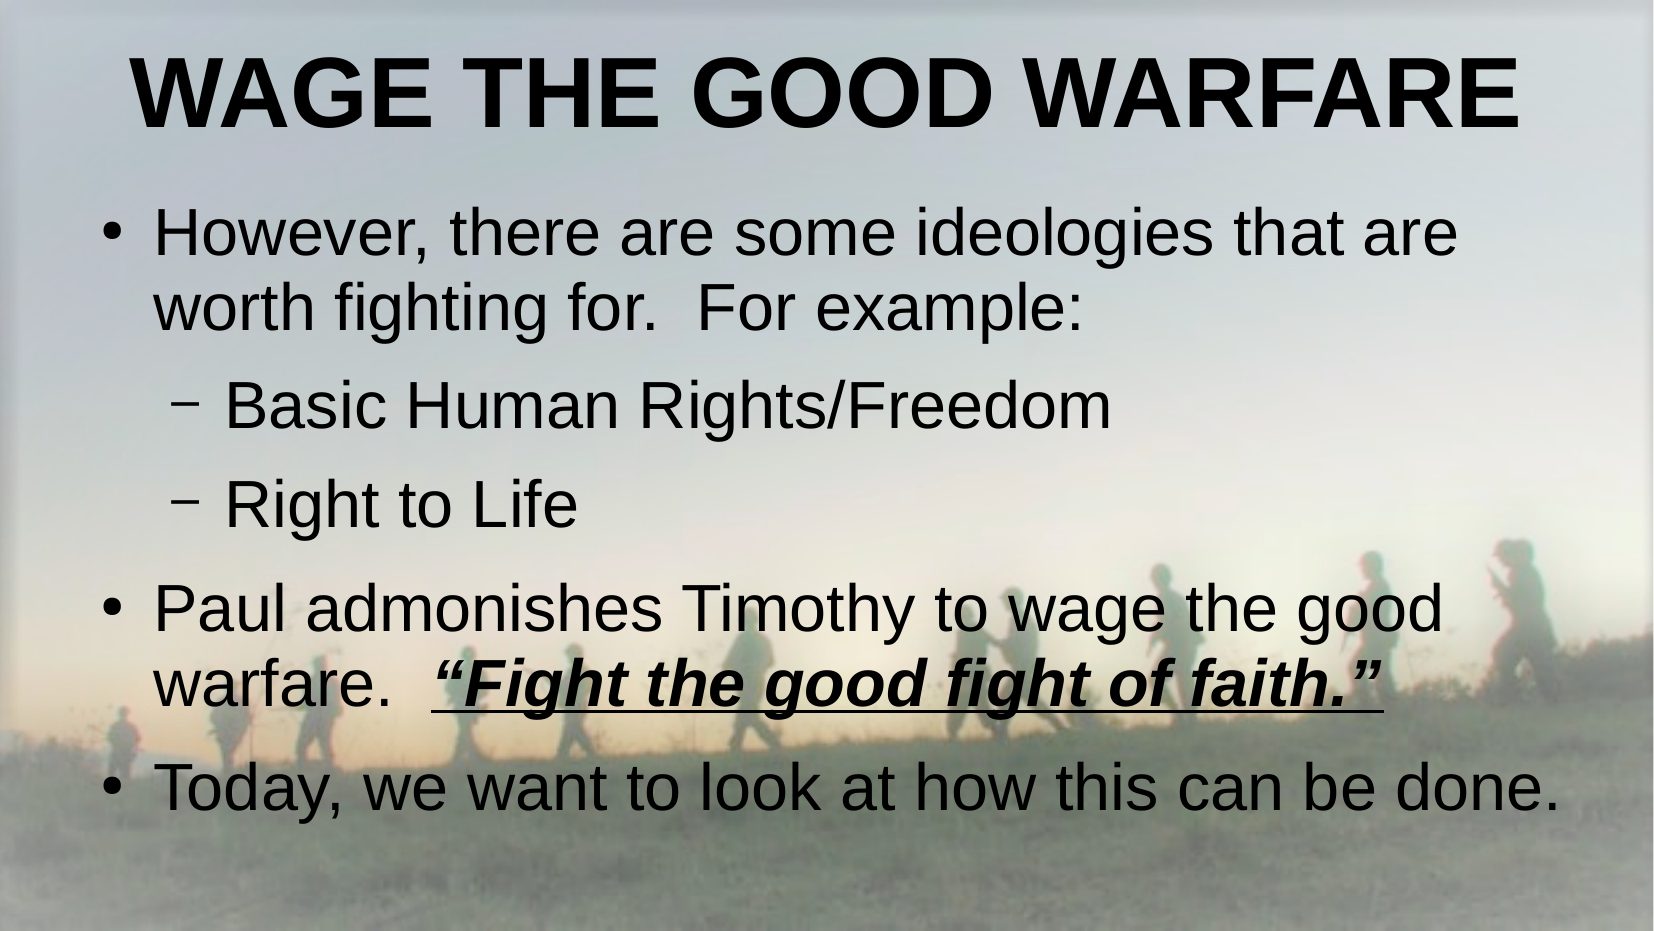

# WAGE THE GOOD WARFARE
However, there are some ideologies that are worth fighting for. For example:
Basic Human Rights/Freedom
Right to Life
Paul admonishes Timothy to wage the good warfare. “Fight the good fight of faith.”
Today, we want to look at how this can be done.